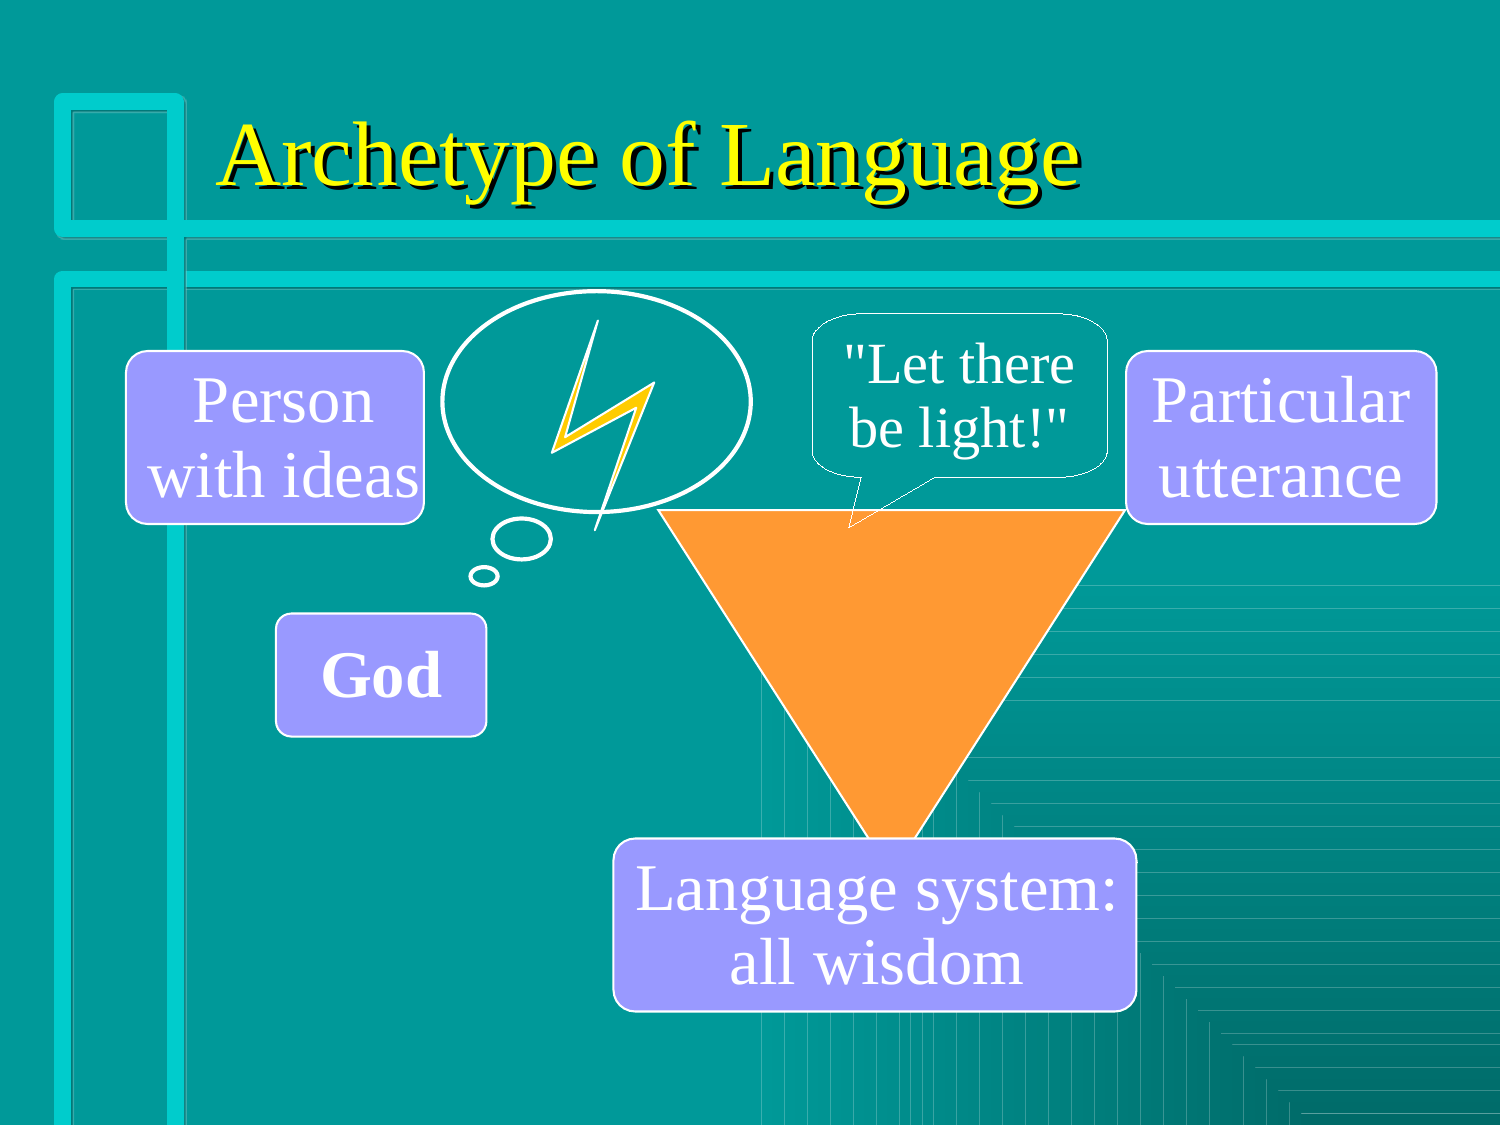

# Archetype of Language
"Let there
be light!"
Particular
utterance
Person
with ideas
God
Language system:
all wisdom